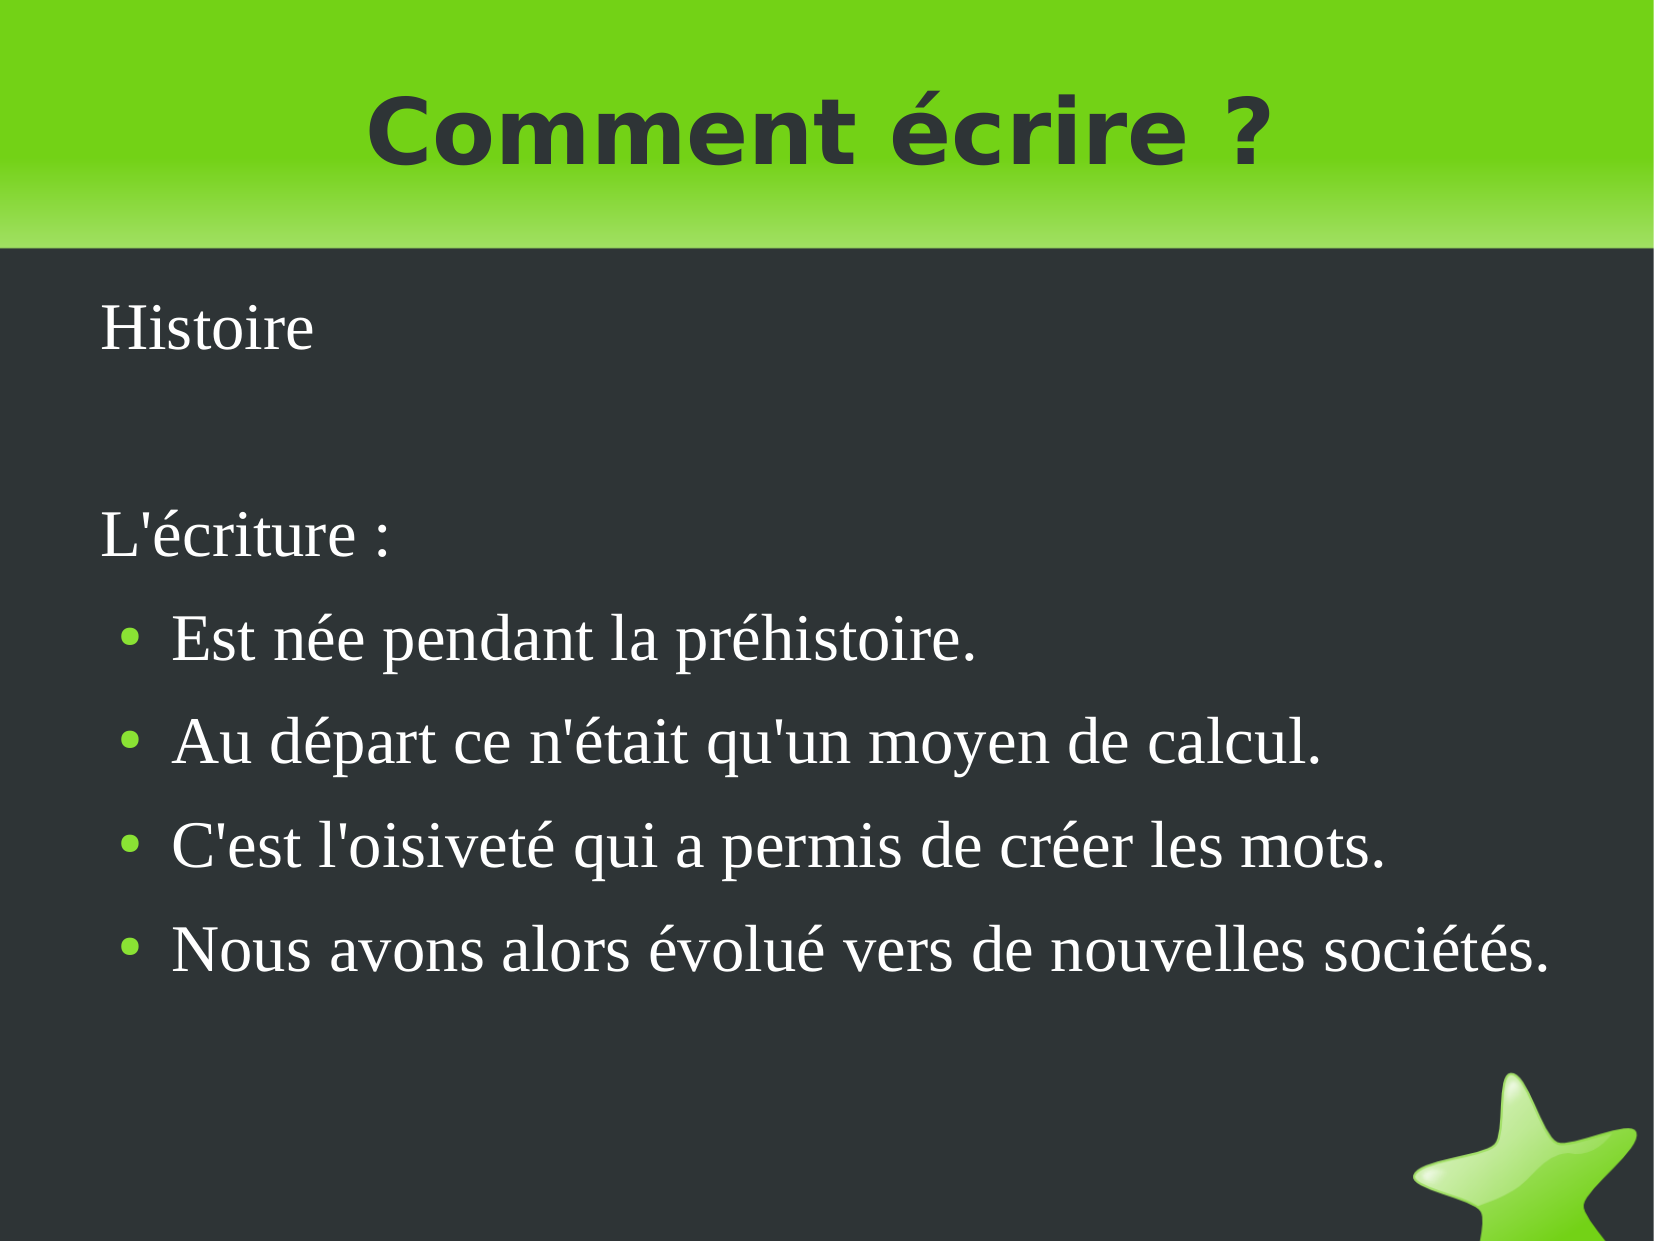

# Comment écrire ?
Histoire
L'écriture :
Est née pendant la préhistoire.
Au départ ce n'était qu'un moyen de calcul.
C'est l'oisiveté qui a permis de créer les mots.
Nous avons alors évolué vers de nouvelles sociétés.